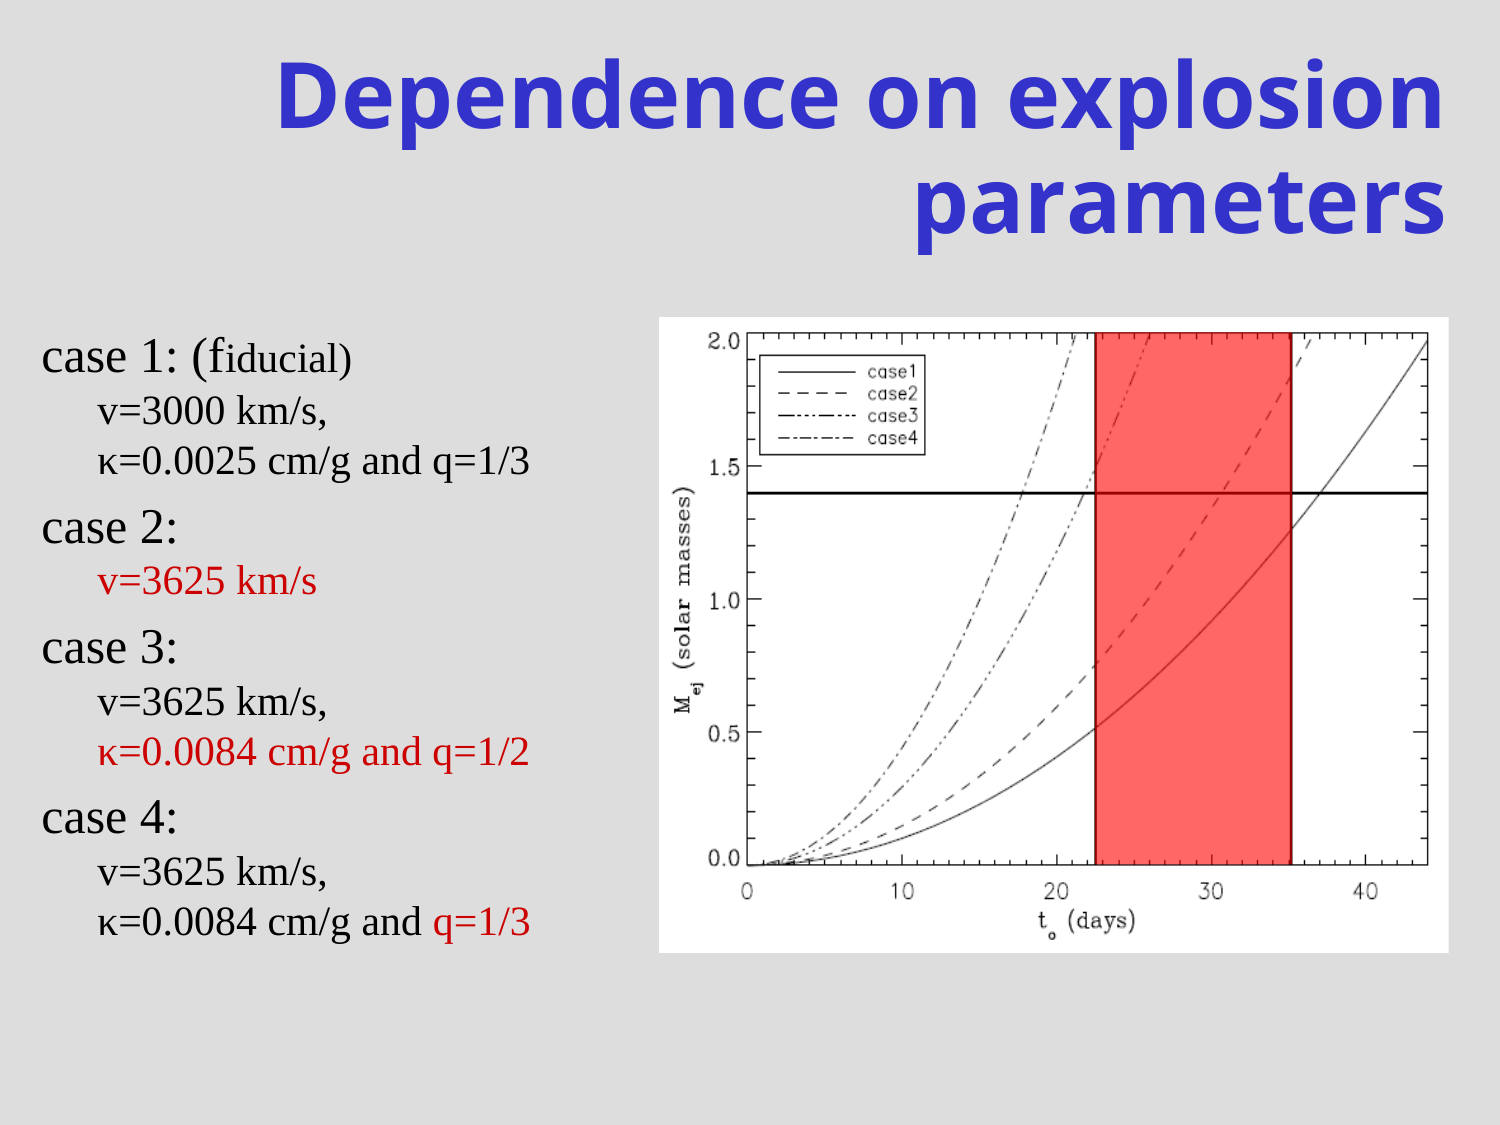

Dependence on explosion parameters
case 1: (fiducial)
v=3000 km/s,
κ=0.0025 cm/g and q=1/3
case 2:
v=3625 km/s
case 3:
v=3625 km/s,
κ=0.0084 cm/g and q=1/2
case 4:
v=3625 km/s,
κ=0.0084 cm/g and q=1/3